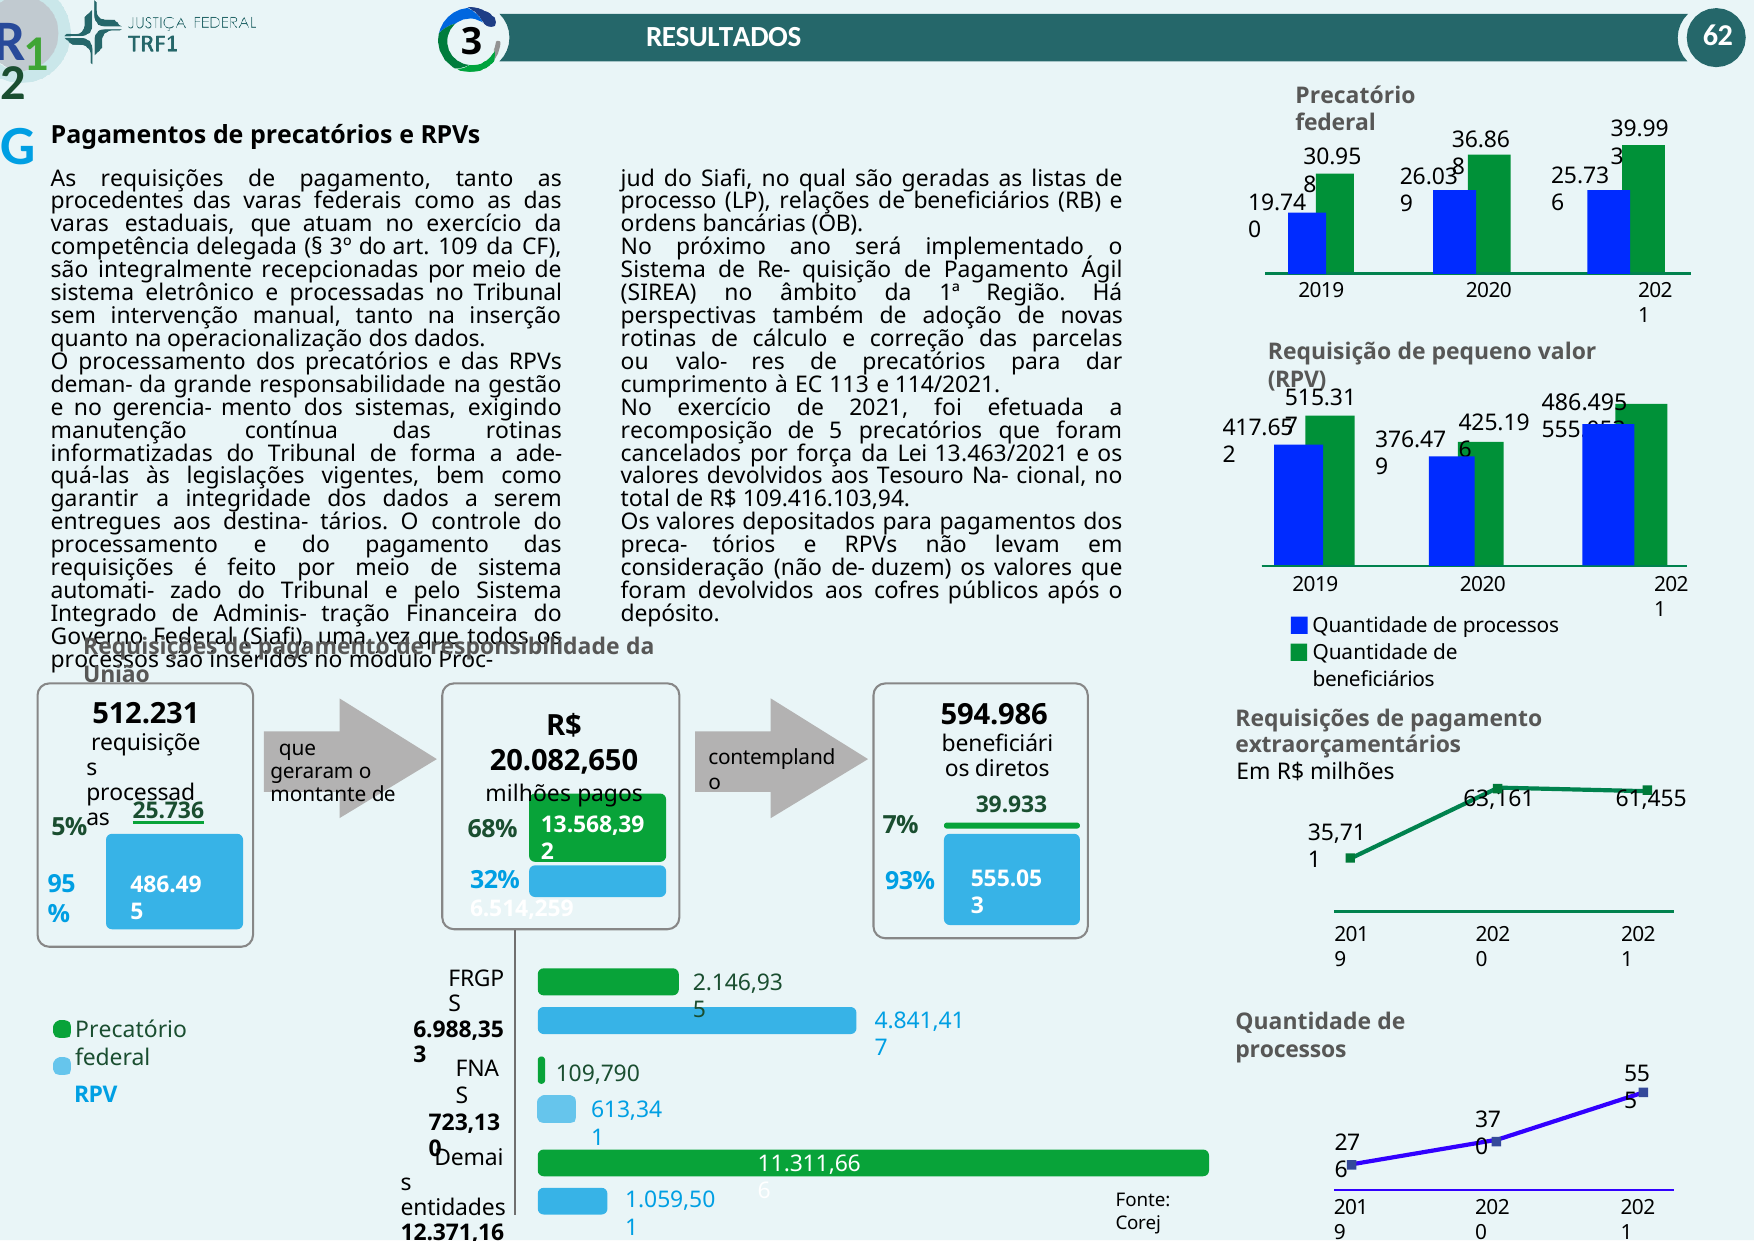

R
2G
62
3
RESULTADOS
1
Precatório federal
Pagamentos de precatórios e RPVs
As requisições de pagamento, tanto as procedentes das varas federais como as das varas estaduais, que atuam no exercício da competência delegada (§ 3º do art. 109 da CF), são integralmente recepcionadas por meio de sistema eletrônico e processadas no Tribunal sem intervenção manual, tanto na inserção quanto na operacionalização dos dados.
O processamento dos precatórios e das RPVs deman- da grande responsabilidade na gestão e no gerencia- mento dos sistemas, exigindo manutenção contínua das rotinas informatizadas do Tribunal de forma a ade- quá-las às legislações vigentes, bem como garantir a integridade dos dados a serem entregues aos destina- tários. O controle do processamento e do pagamento das requisições é feito por meio de sistema automati- zado do Tribunal e pelo Sistema Integrado de Adminis- tração Financeira do Governo Federal (Siafi), uma vez que todos os processos são inseridos no módulo Proc-
39.993
36.868
30.958
25.736
26.039
jud do Siafi, no qual são geradas as listas de processo (LP), relações de beneficiários (RB) e ordens bancárias (OB).
No próximo ano será implementado o Sistema de Re- quisição de Pagamento Ágil (SIREA) no âmbito da 1ª Região. Há perspectivas também de adoção de novas rotinas de cálculo e correção das parcelas ou valo- res de precatórios para dar cumprimento à EC 113 e 114/2021.
No exercício de 2021, foi efetuada a recomposição de 5 precatórios que foram cancelados por força da Lei 13.463/2021 e os valores devolvidos aos Tesouro Na- cional, no total de R$ 109.416.103,94.
Os valores depositados para pagamentos dos preca- tórios e RPVs não levam em consideração (não de- duzem) os valores que foram devolvidos aos cofres públicos após o depósito.
19.740
2019	2020
Requisição de pequeno valor (RPV)
2021
486.495 555.053
515.317
425.196
417.652
376.479
2019	2020
Quantidade de processos Quantidade de beneficiários
2021
Requisições de pagamento de responsibilidade da União
512.231
requisições processadas
594.986
beneficiários diretos
R$ 20.082,650
milhões pagos
Requisições de pagamento extraorçamentários
Em R$ milhões
63,161	61,455
que geraram o montante de
contemplando
39.933
	25.736
7%
93%
13.568,392
5%
68%
32%	6.514,259
35,711
555.053
95%
486.495
2019
2020
2021
FRGPS
6.988,353
2.146,935
4.841,417
Precatório federal
RPV
Quantidade de processos
109,790
613,341
FNAS
723,130
555
370
276
Demais entidades 12.371,167
11.311,666
1.059,501
Fonte: Corej
2019
2020
2021